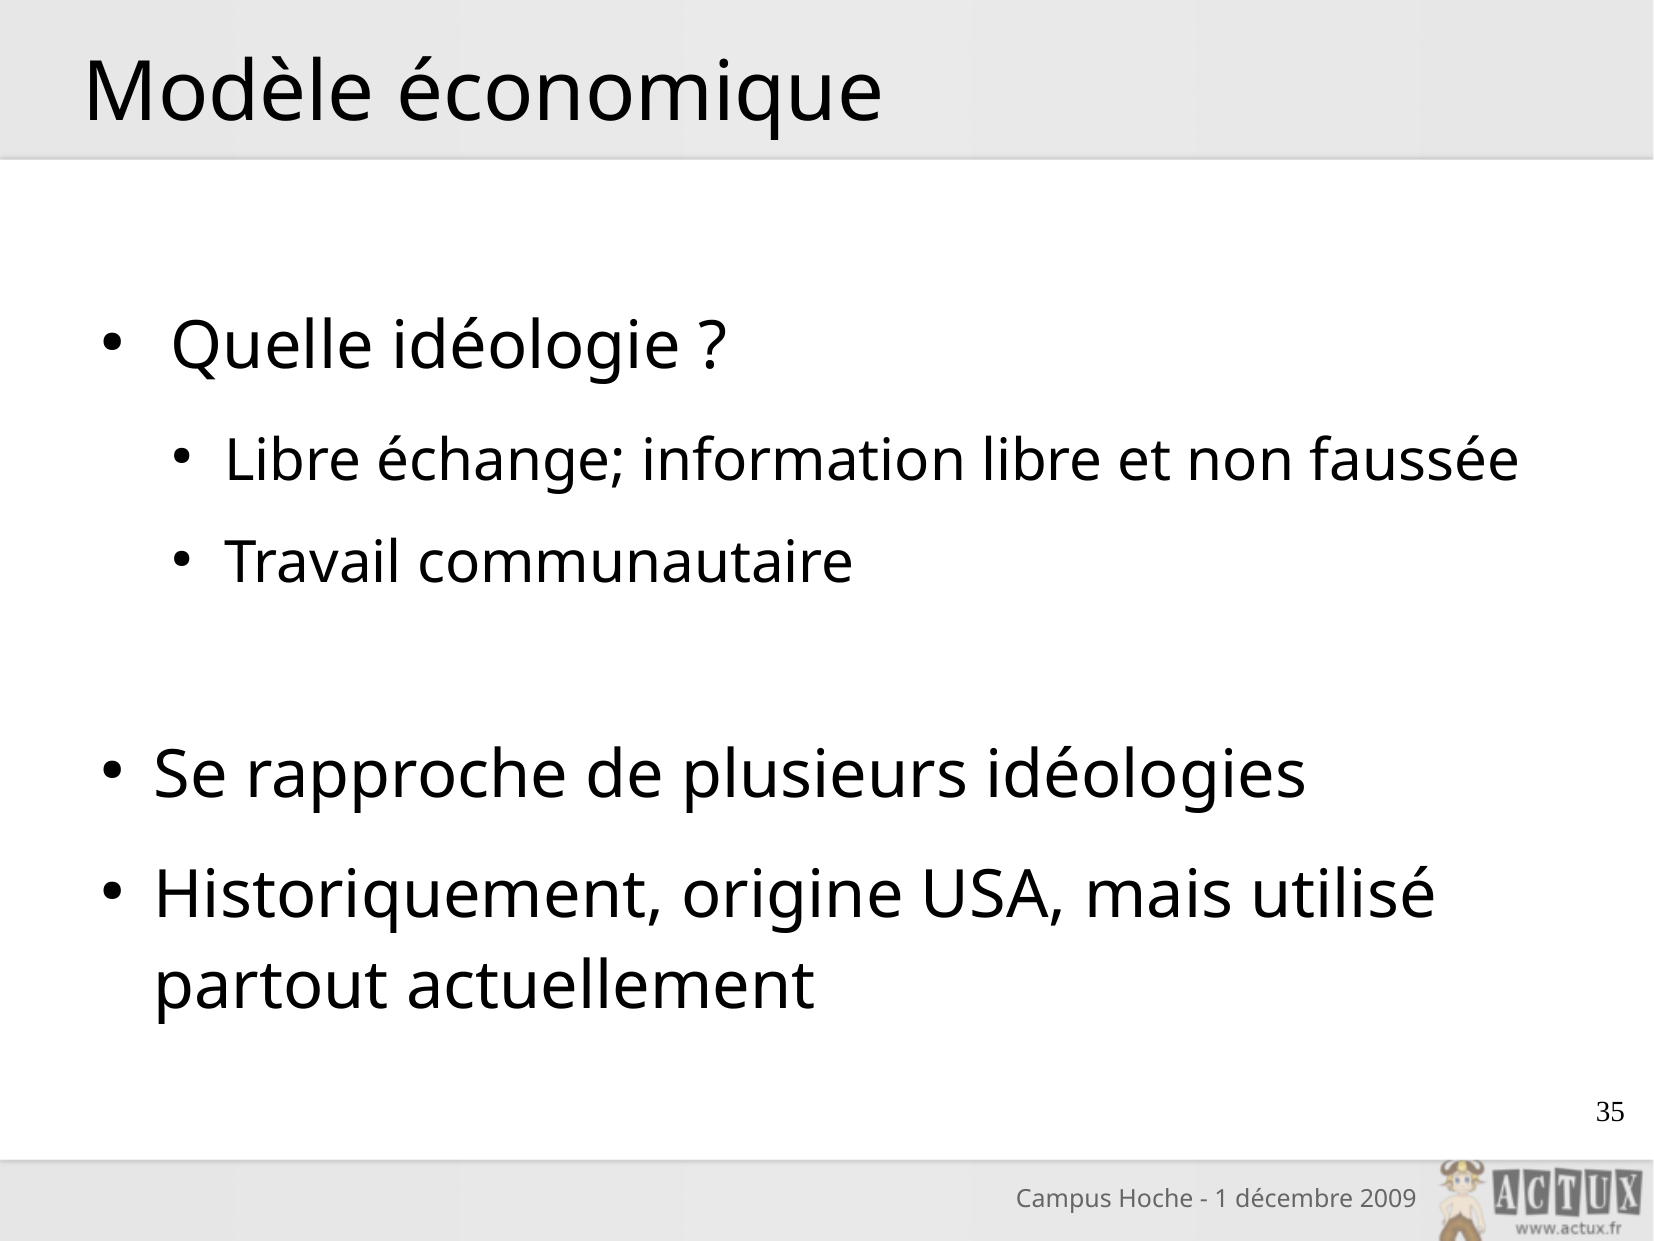

# Modèle économique
 Quelle idéologie ?
Libre échange; information libre et non faussée
Travail communautaire
Se rapproche de plusieurs idéologies
Historiquement, origine USA, mais utilisé partout actuellement
35
Campus Hoche - 1 décembre 2009